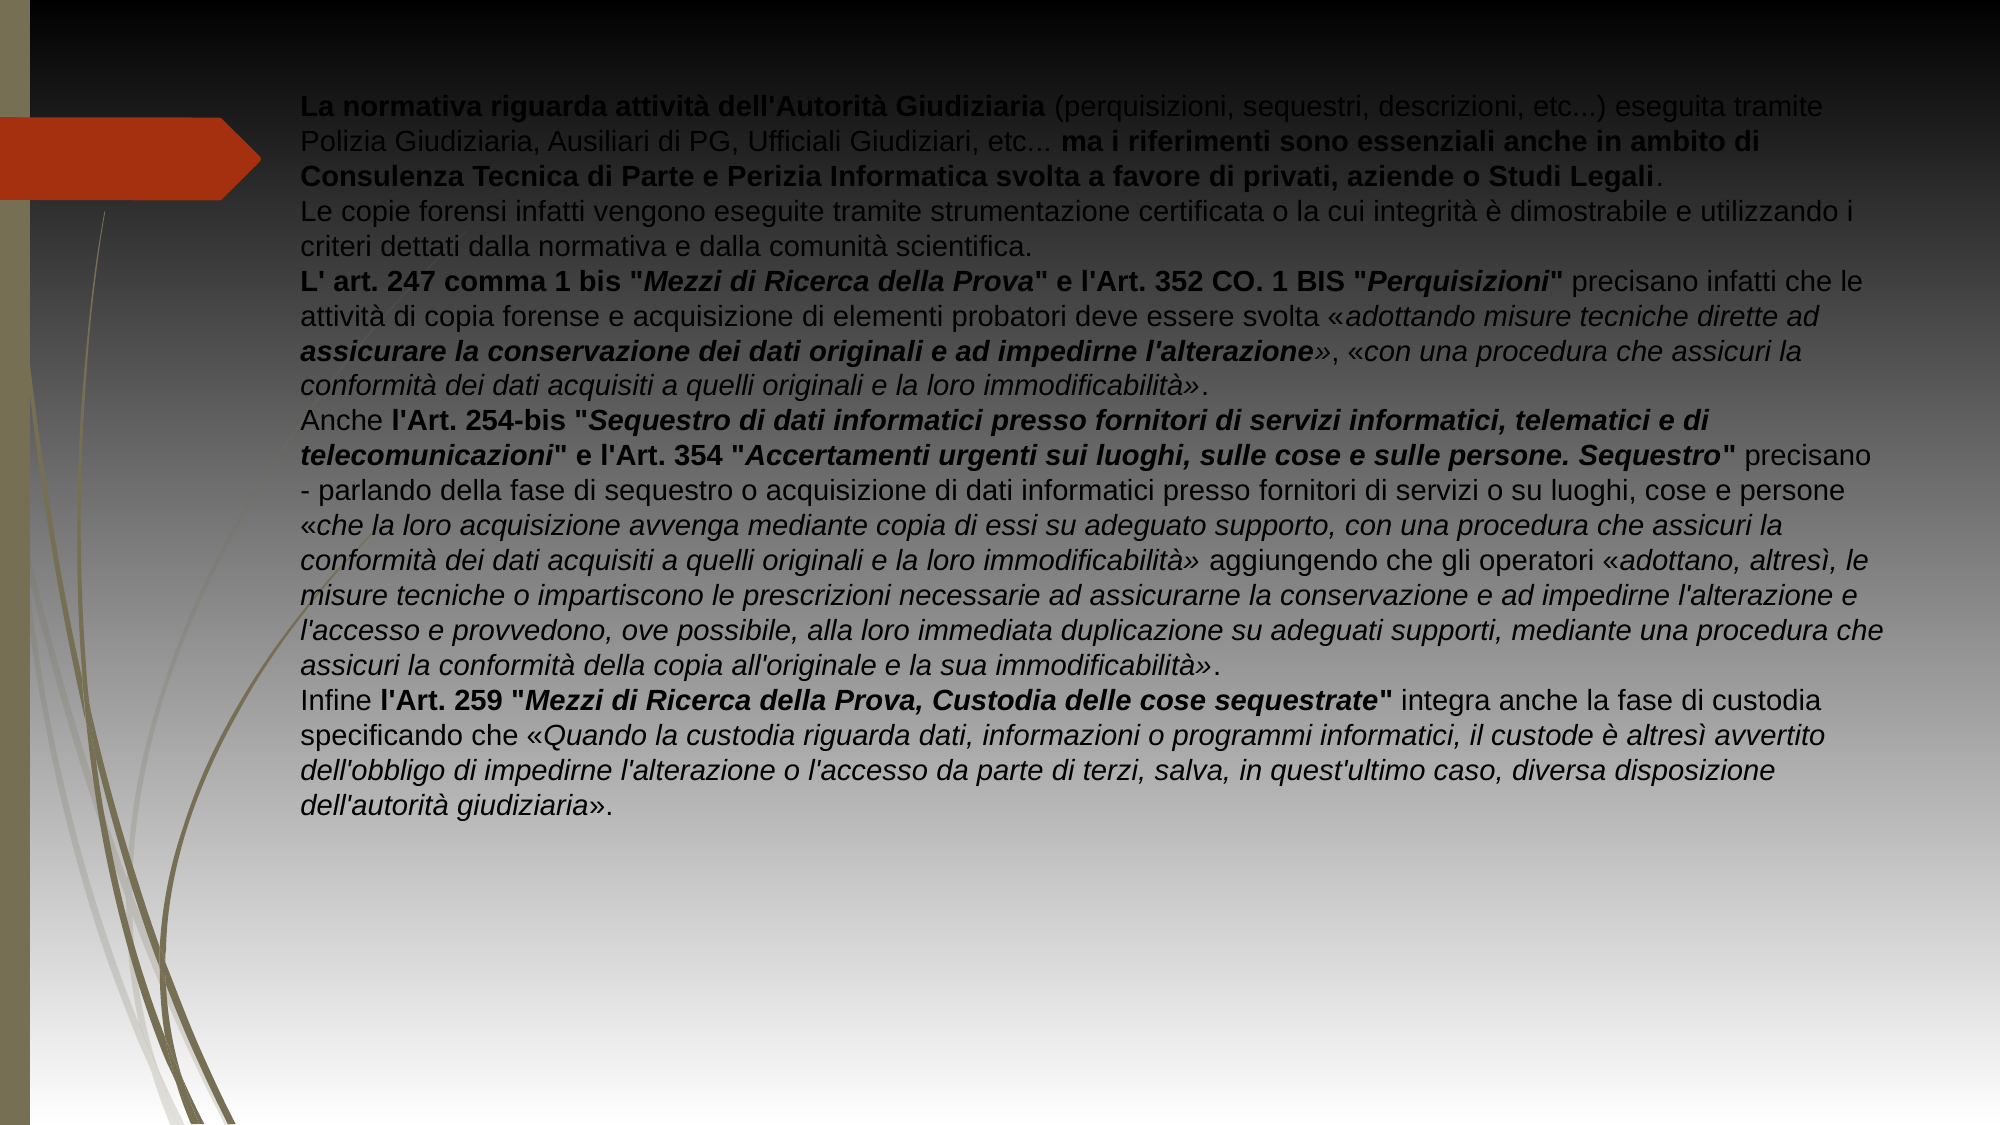

La normativa riguarda attività dell'Autorità Giudiziaria (perquisizioni, sequestri, descrizioni, etc...) eseguita tramite Polizia Giudiziaria, Ausiliari di PG, Ufficiali Giudiziari, etc... ma i riferimenti sono essenziali anche in ambito di Consulenza Tecnica di Parte e Perizia Informatica svolta a favore di privati, aziende o Studi Legali.
Le copie forensi infatti vengono eseguite tramite strumentazione certificata o la cui integrità è dimostrabile e utilizzando i criteri dettati dalla normativa e dalla comunità scientifica.
L' art. 247 comma 1 bis "Mezzi di Ricerca della Prova" e l'Art. 352 CO. 1 BIS "Perquisizioni" precisano infatti che le attività di copia forense e acquisizione di elementi probatori deve essere svolta «adottando misure tecniche dirette ad assicurare la conservazione dei dati originali e ad impedirne l'alterazione», «con una procedura che assicuri la conformità dei dati acquisiti a quelli originali e la loro immodificabilità».
Anche l'Art. 254-bis "Sequestro di dati informatici presso fornitori di servizi informatici, telematici e di telecomunicazioni" e l'Art. 354 "Accertamenti urgenti sui luoghi, sulle cose e sulle persone. Sequestro" precisano - parlando della fase di sequestro o acquisizione di dati informatici presso fornitori di servizi o su luoghi, cose e persone «che la loro acquisizione avvenga mediante copia di essi su adeguato supporto, con una procedura che assicuri la conformità dei dati acquisiti a quelli originali e la loro immodificabilità» aggiungendo che gli operatori «adottano, altresì, le misure tecniche o impartiscono le prescrizioni necessarie ad assicurarne la conservazione e ad impedirne l'alterazione e l'accesso e provvedono, ove possibile, alla loro immediata duplicazione su adeguati supporti, mediante una procedura che assicuri la conformità della copia all'originale e la sua immodificabilità».
Infine l'Art. 259 "Mezzi di Ricerca della Prova, Custodia delle cose sequestrate" integra anche la fase di custodia specificando che «Quando la custodia riguarda dati, informazioni o programmi informatici, il custode è altresì avvertito dell'obbligo di impedirne l'alterazione o l'accesso da parte di terzi, salva, in quest'ultimo caso, diversa disposizione dell'autorità giudiziaria».
#